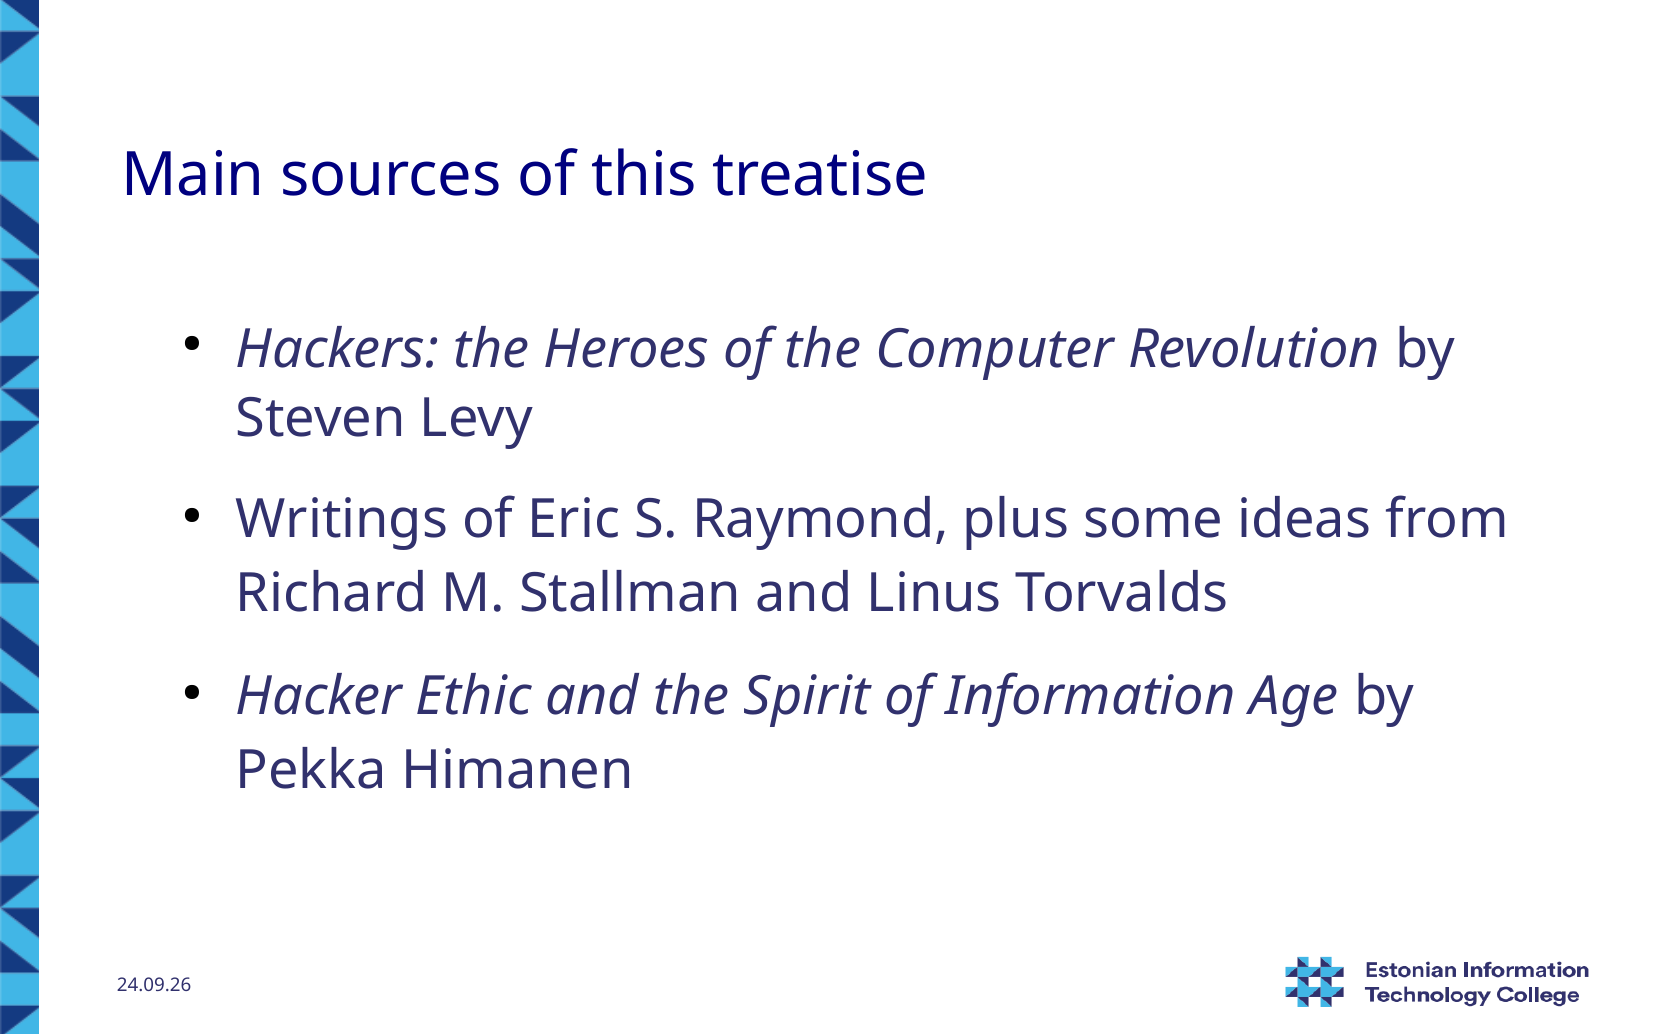

# Main sources of this treatise
Hackers: the Heroes of the Computer Revolution by Steven Levy
Writings of Eric S. Raymond, plus some ideas from Richard M. Stallman and Linus Torvalds
Hacker Ethic and the Spirit of Information Age by Pekka Himanen